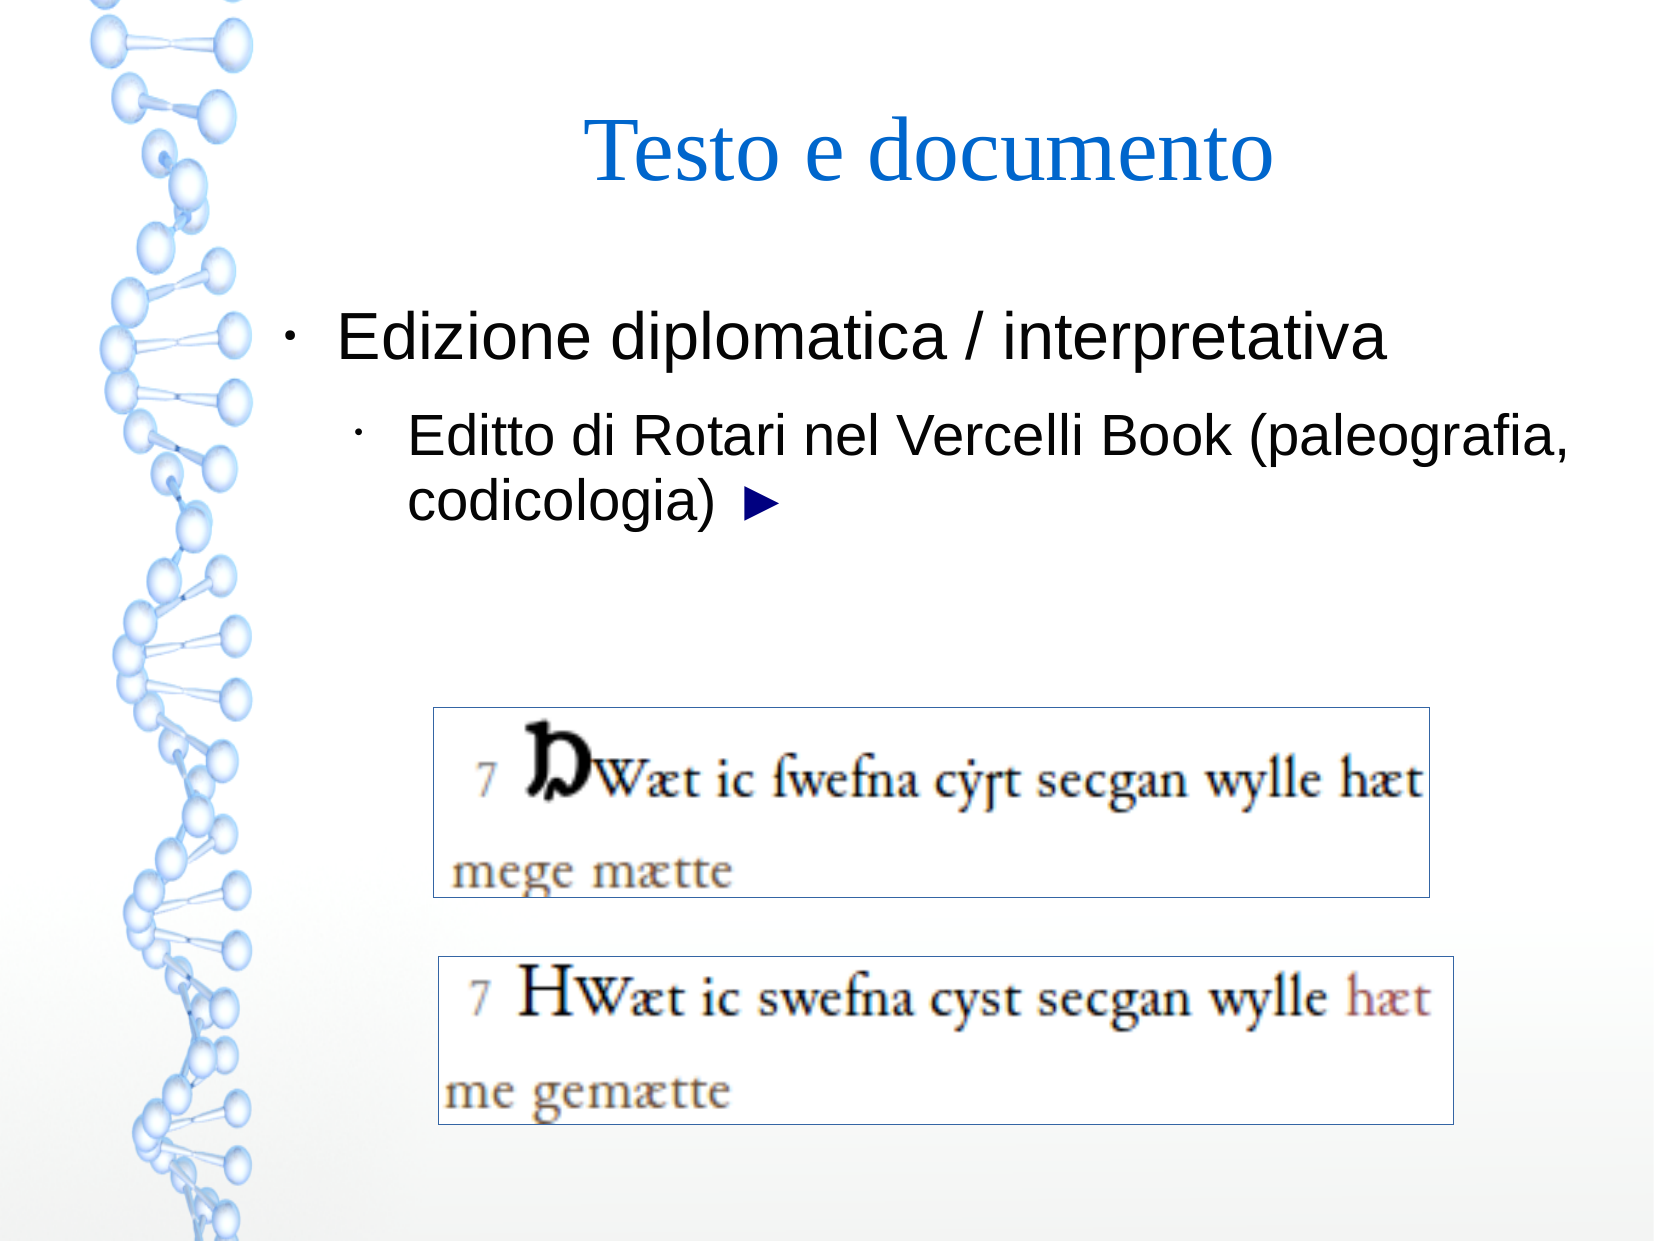

Testo e documento
# Edizione diplomatica / interpretativa
Editto di Rotari nel Vercelli Book (paleografia, codicologia) ►